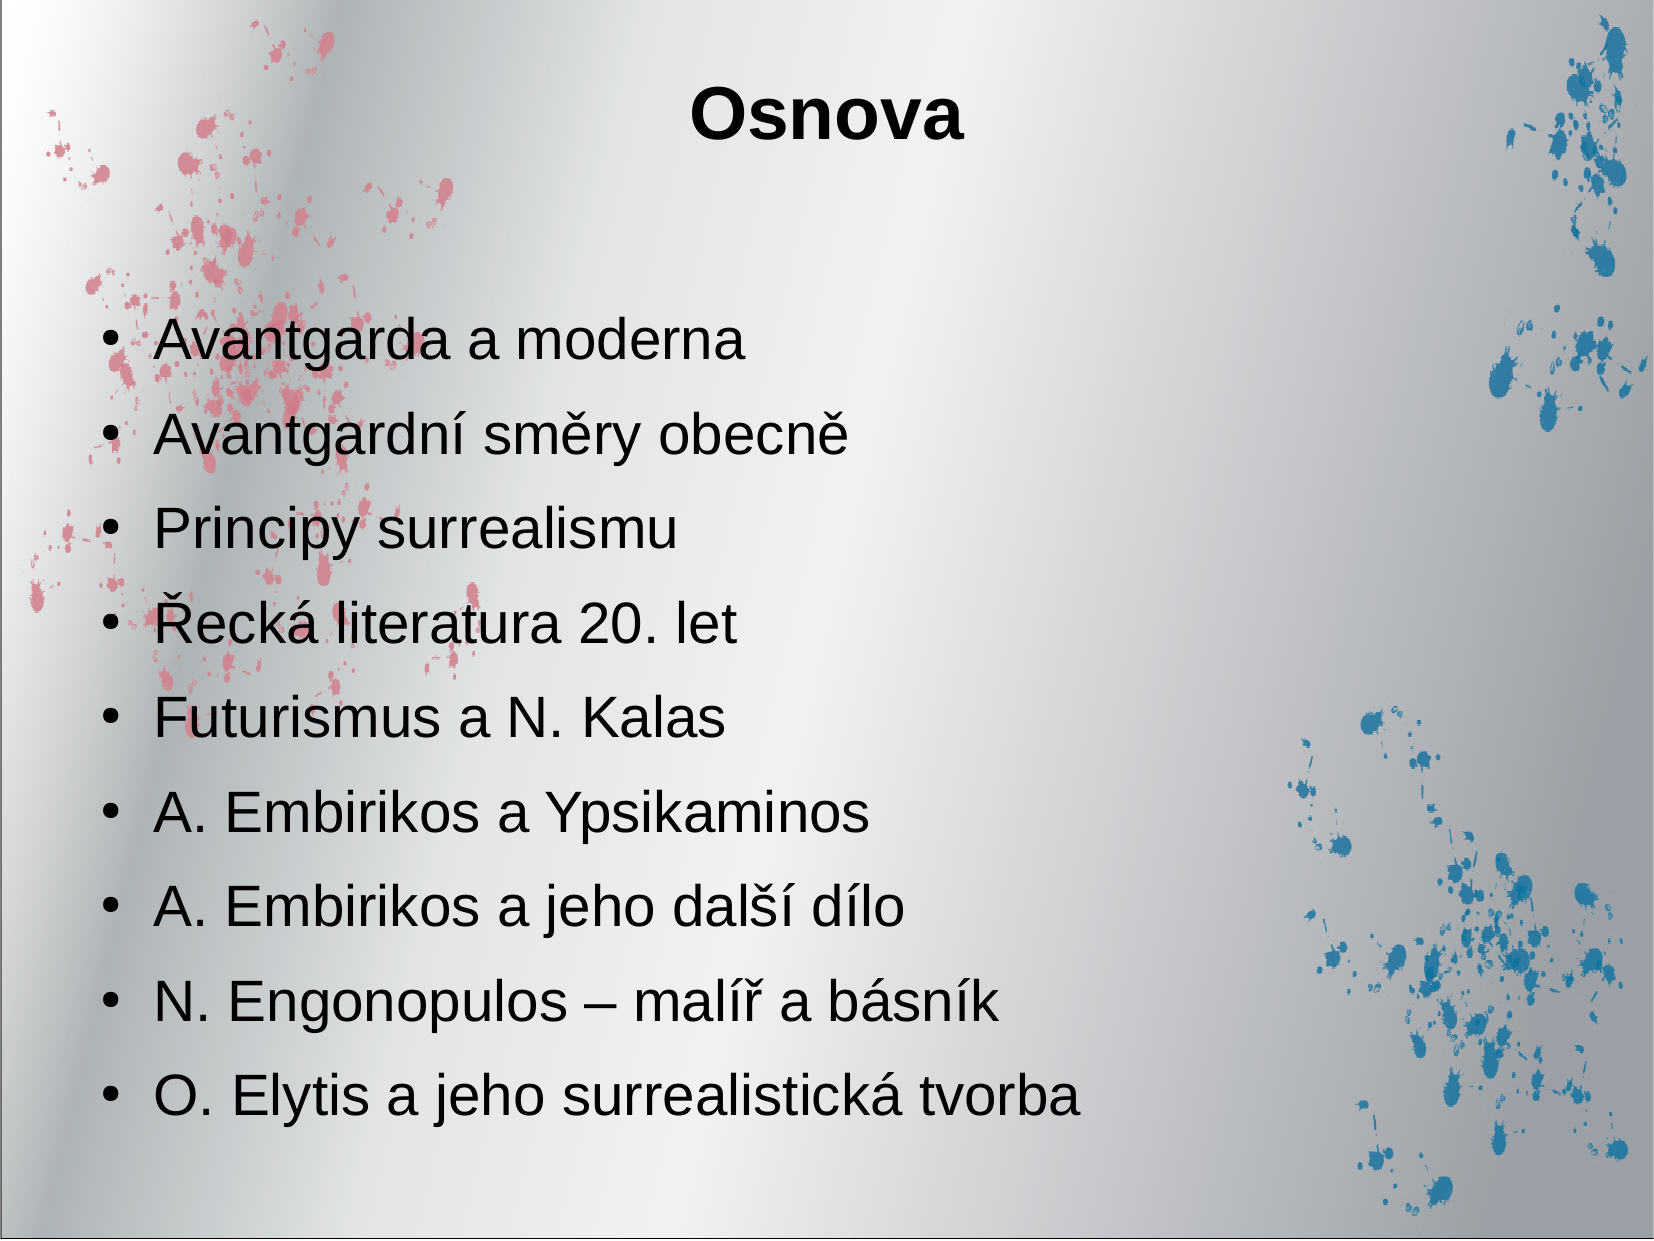

# Οsnova
Avantgarda a moderna
Avantgardní směry obecně
Principy surrealismu
Řecká literatura 20. let
Futurismus a N. Kalas
A. Embirikos a Ypsikaminos
A. Embirikos a jeho další dílo
N. Engonopulos – malíř a básník
O. Elytis a jeho surrealistická tvorba